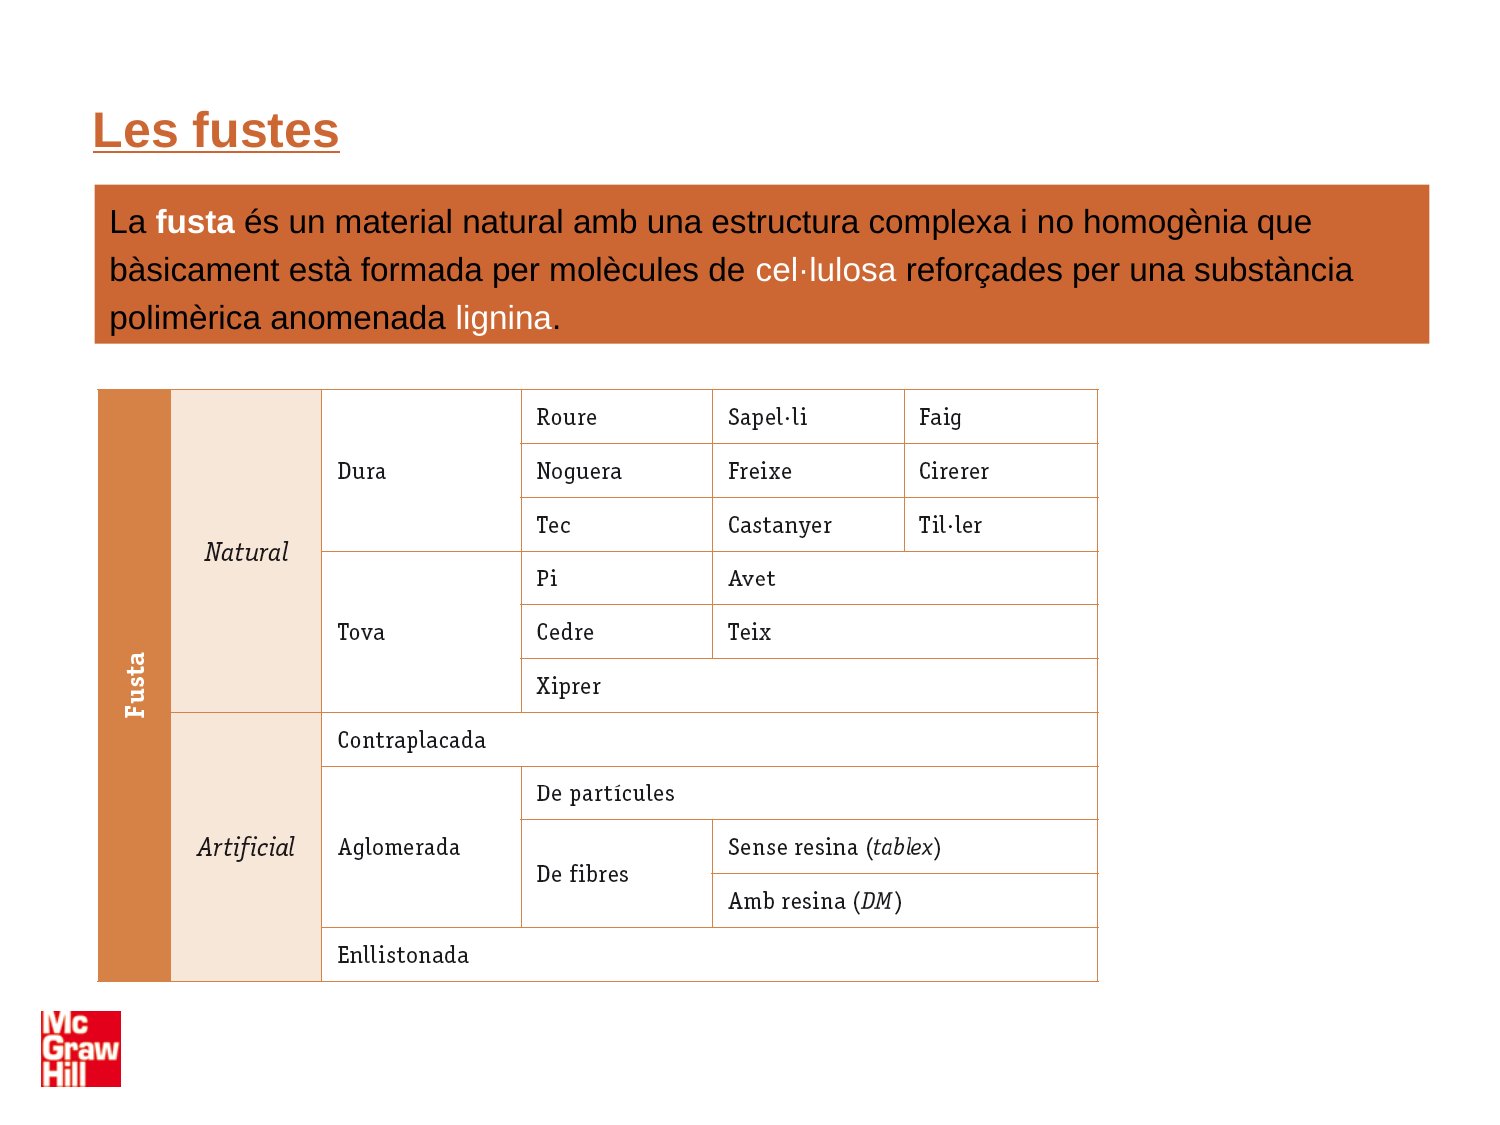

Les fustes
La fusta és un material natural amb una estructura complexa i no homogènia que
bàsicament està formada per molècules de cel·lulosa reforçades per una substància
polimèrica anomenada lignina.